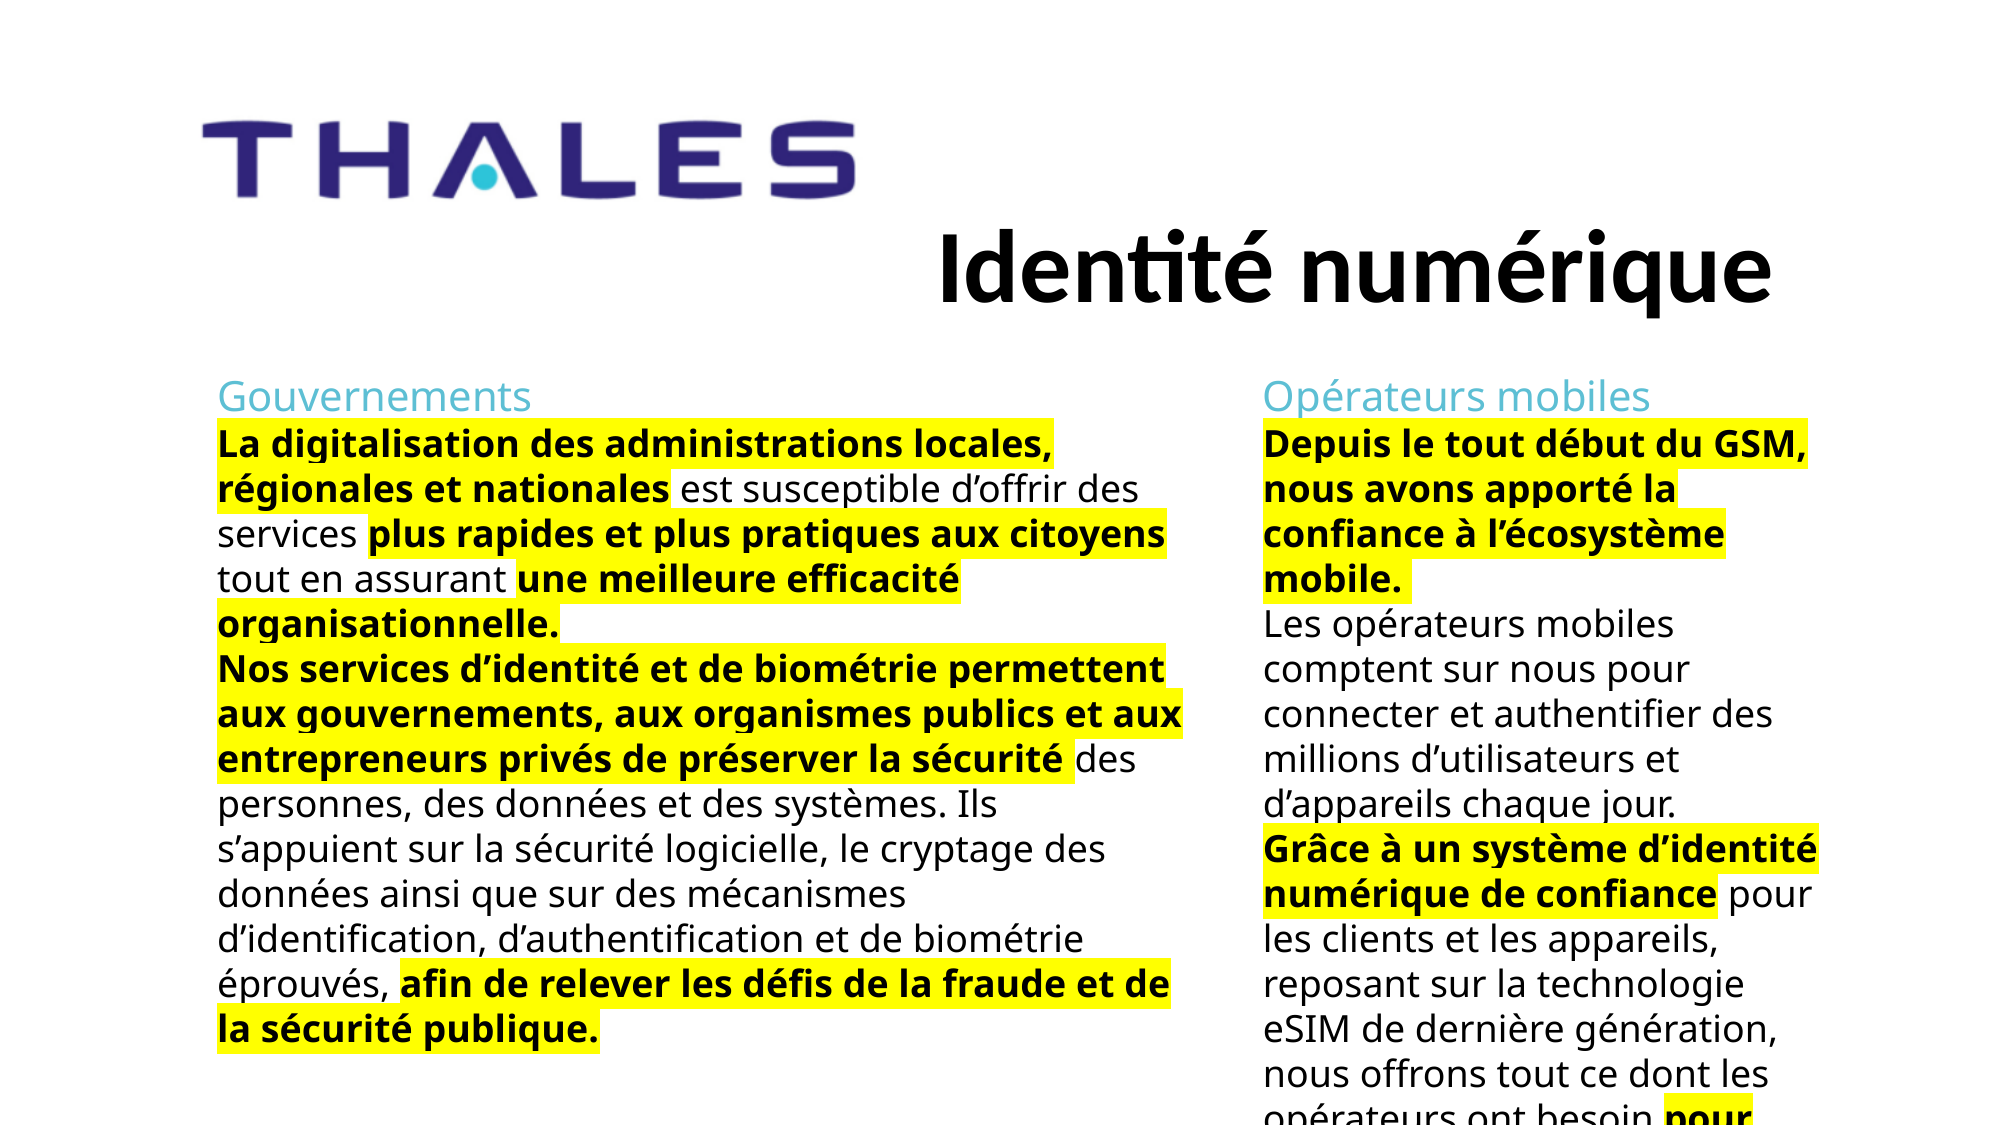

# Identité numérique
Gouvernements
La digitalisation des administrations locales, régionales et nationales est susceptible d’offrir des services plus rapides et plus pratiques aux citoyens tout en assurant une meilleure efficacité organisationnelle.
Nos services d’identité et de biométrie permettent aux gouvernements, aux organismes publics et aux entrepreneurs privés de préserver la sécurité des personnes, des données et des systèmes. Ils s’appuient sur la sécurité logicielle, le cryptage des données ainsi que sur des mécanismes d’identification, d’authentification et de biométrie éprouvés, afin de relever les défis de la fraude et de la sécurité publique.
Opérateurs mobiles
Depuis le tout début du GSM, nous avons apporté la confiance à l’écosystème mobile.
Les opérateurs mobiles comptent sur nous pour connecter et authentifier des millions d’utilisateurs et d’appareils chaque jour.
Grâce à un système d’identité numérique de confiance pour les clients et les appareils, reposant sur la technologie eSIM de dernière génération, nous offrons tout ce dont les opérateurs ont besoin pour connecter et protéger l’accès aux réseaux cellulaires..